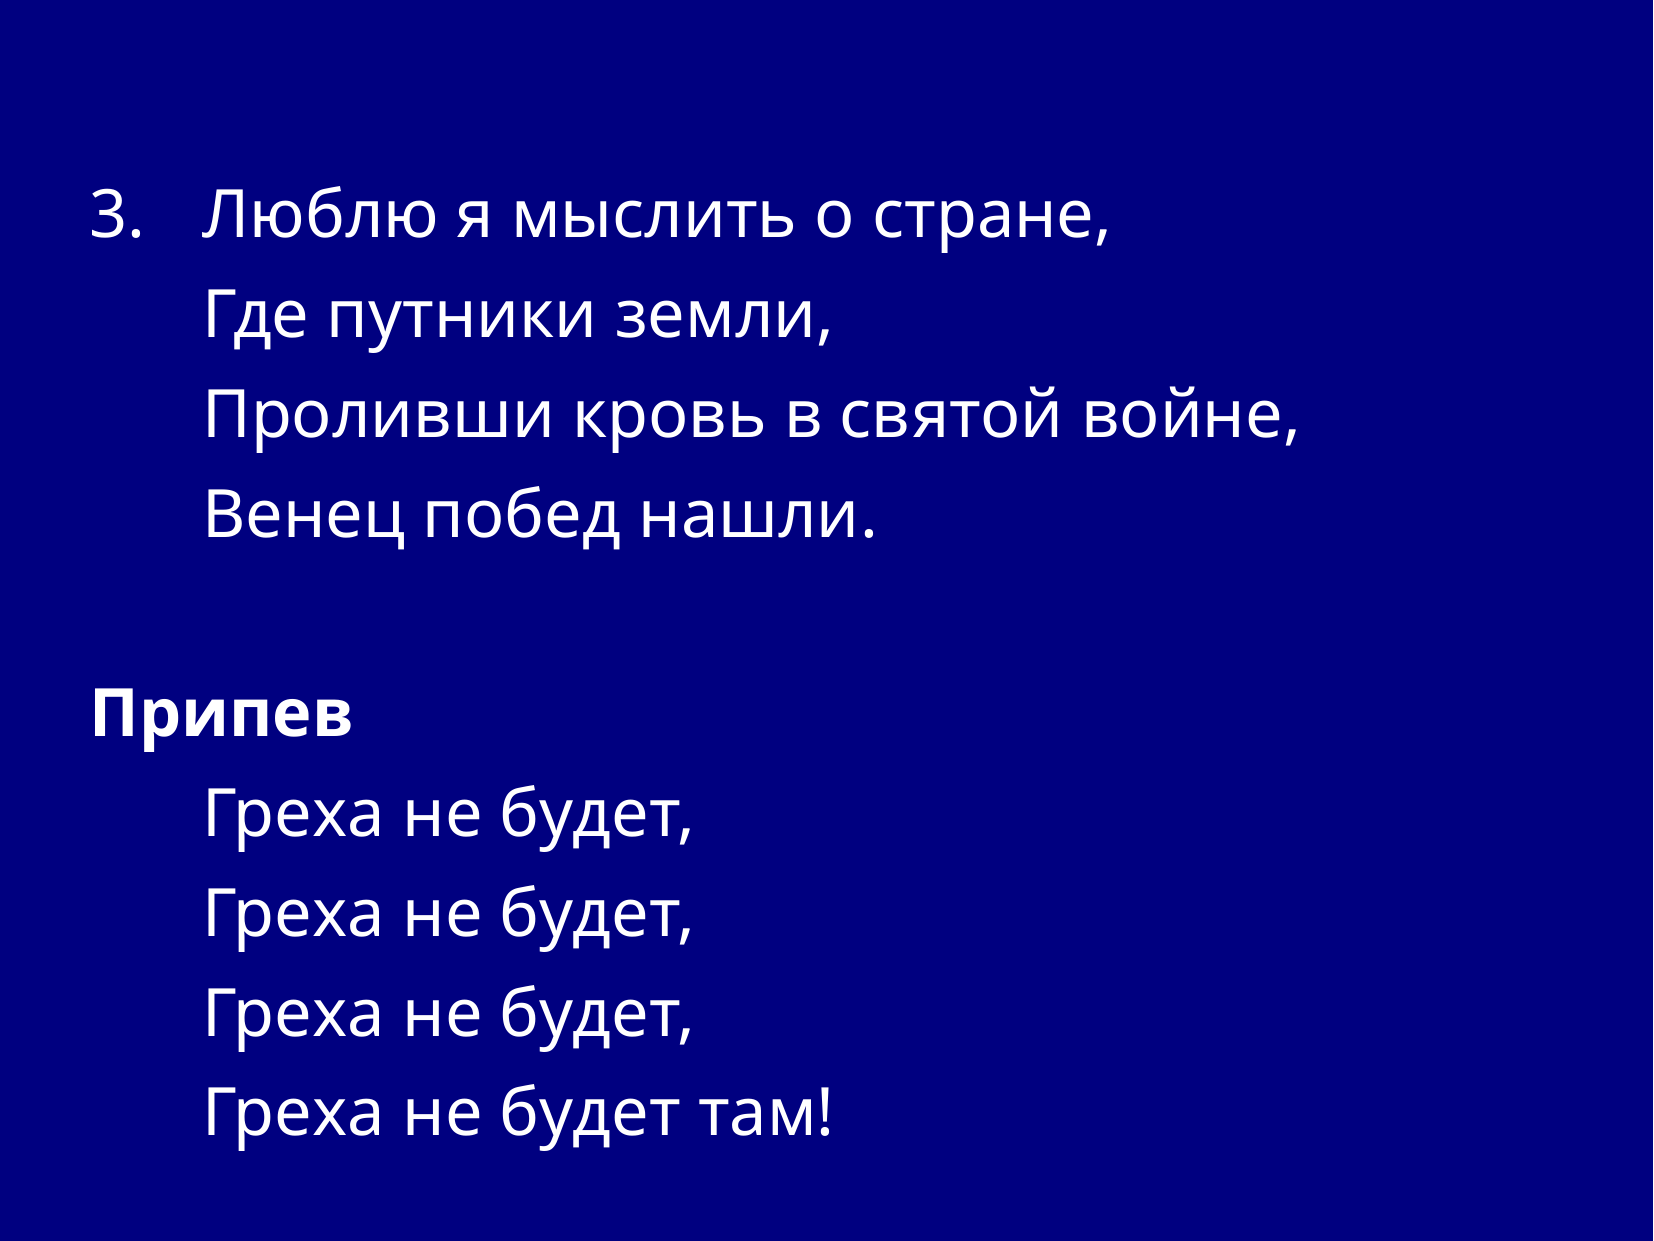

3.	Люблю я мыслить о стране,
	Где путники земли,
	Проливши кровь в святой войне,
	Венец побед нашли.
Припев
	Греха не будет,
	Греха не будет,
	Греха не будет,
	Греха не будет там!